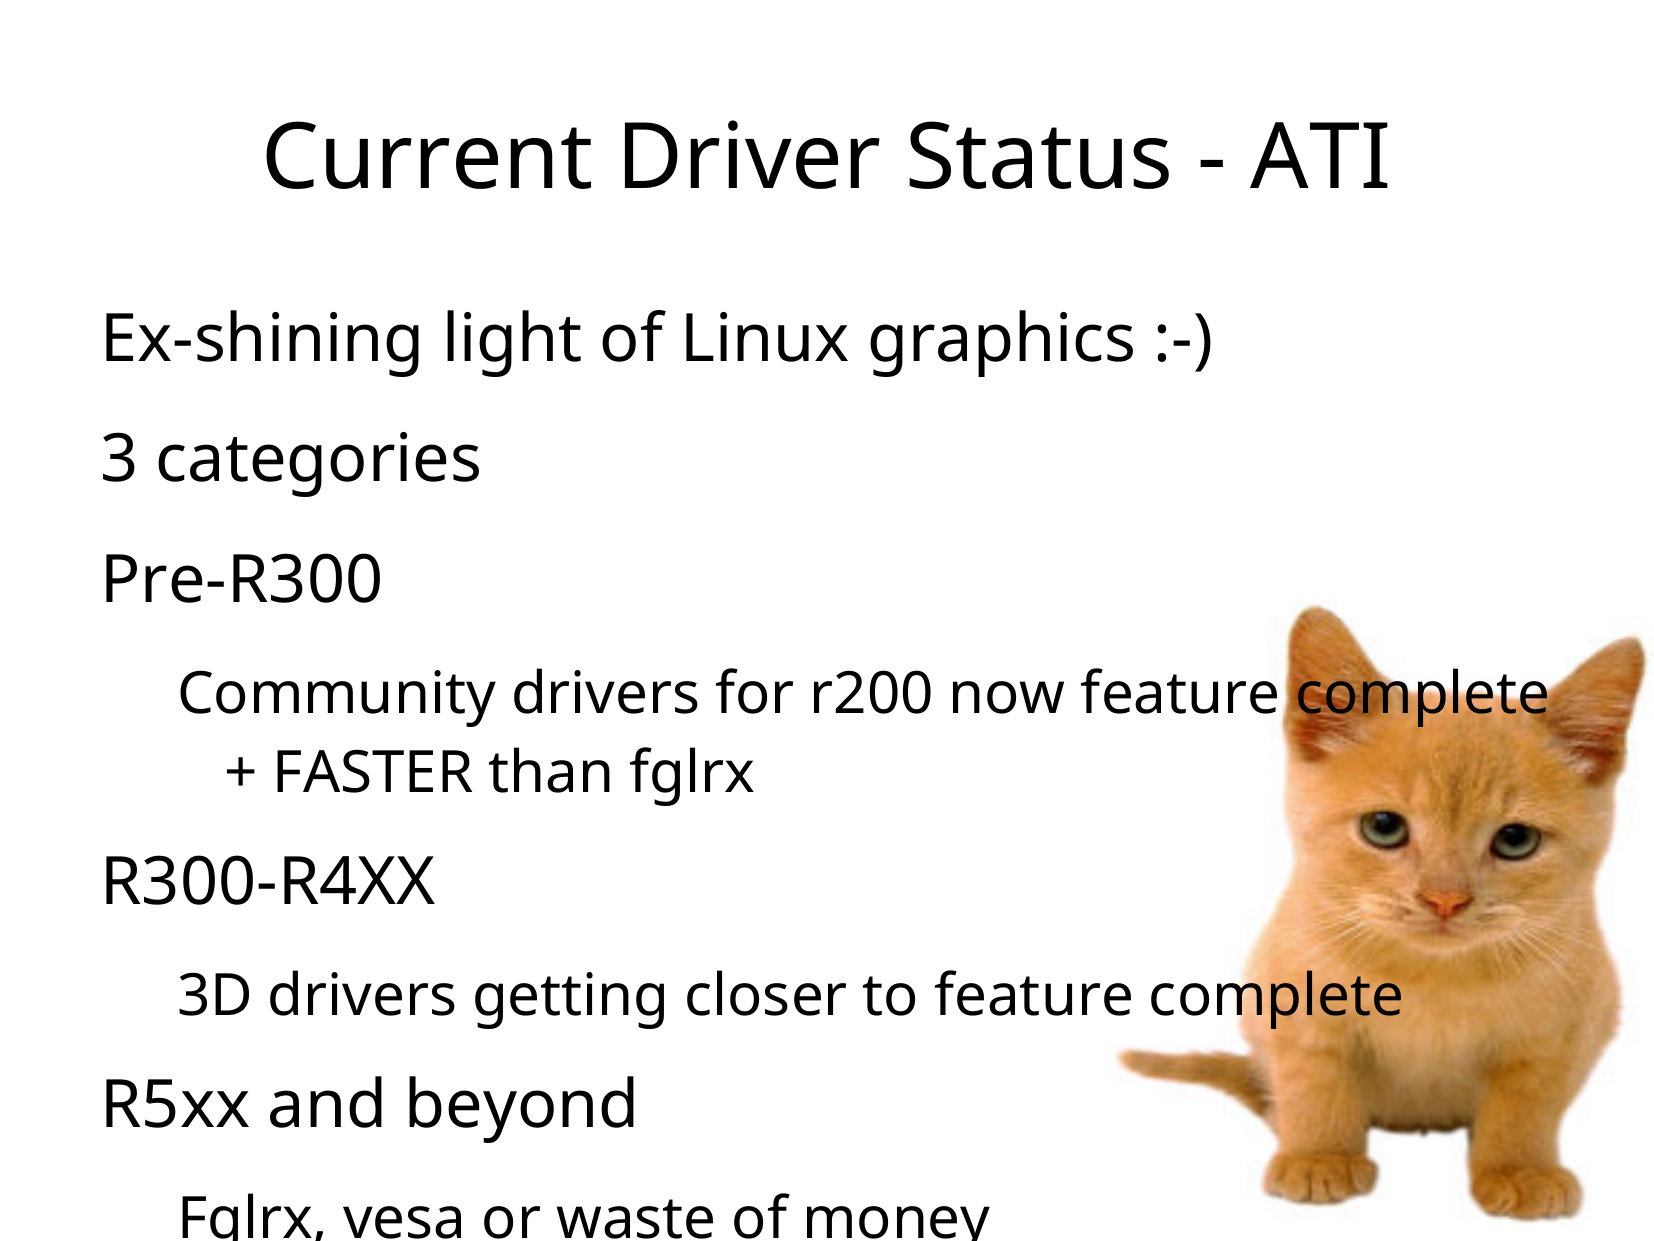

# Current Driver Status - ATI
Ex-shining light of Linux graphics :-)
3 categories
Pre-R300
Community drivers for r200 now feature complete + FASTER than fglrx
R300-R4XX
3D drivers getting closer to feature complete
R5xx and beyond
Fglrx, vesa or waste of money